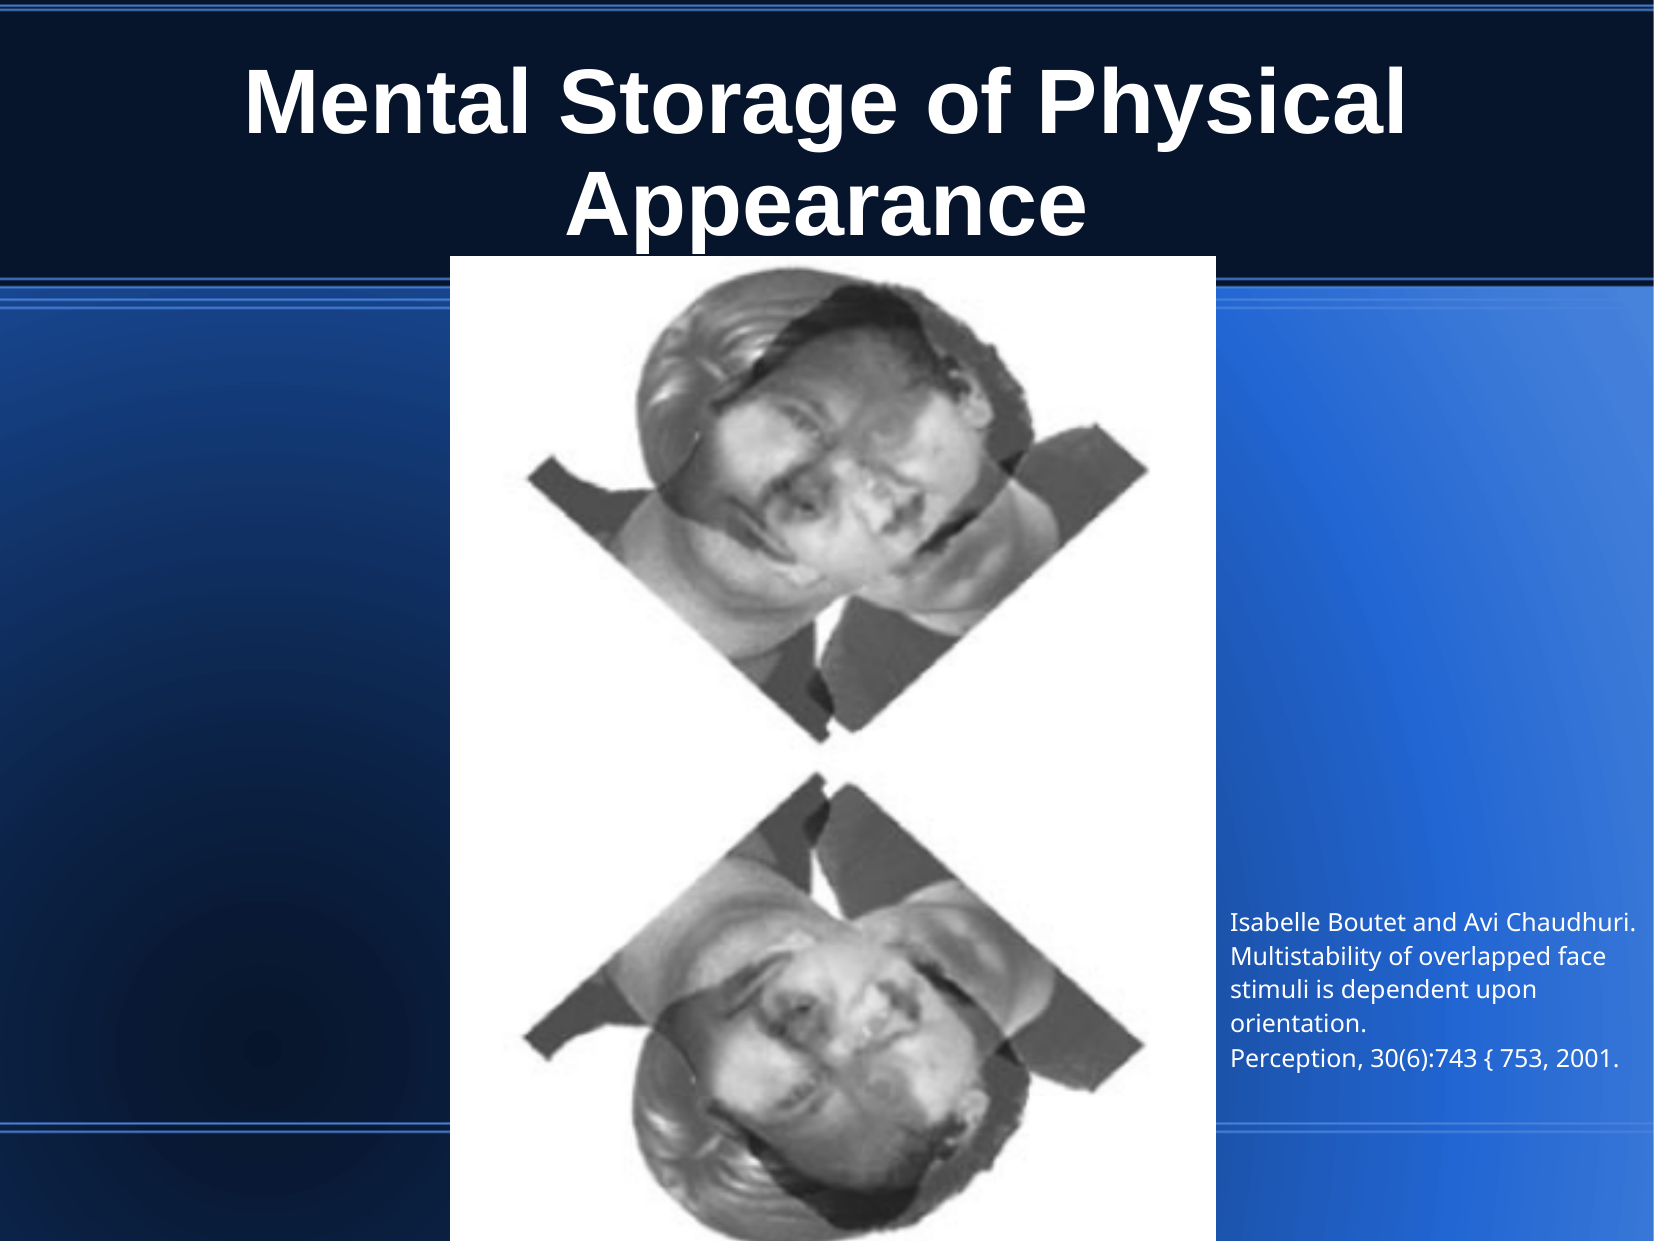

# Mental Storage of Physical Appearance
Isabelle Boutet and Avi Chaudhuri. Multistability of overlapped face stimuli is dependent upon orientation.
Perception, 30(6):743 { 753, 2001.